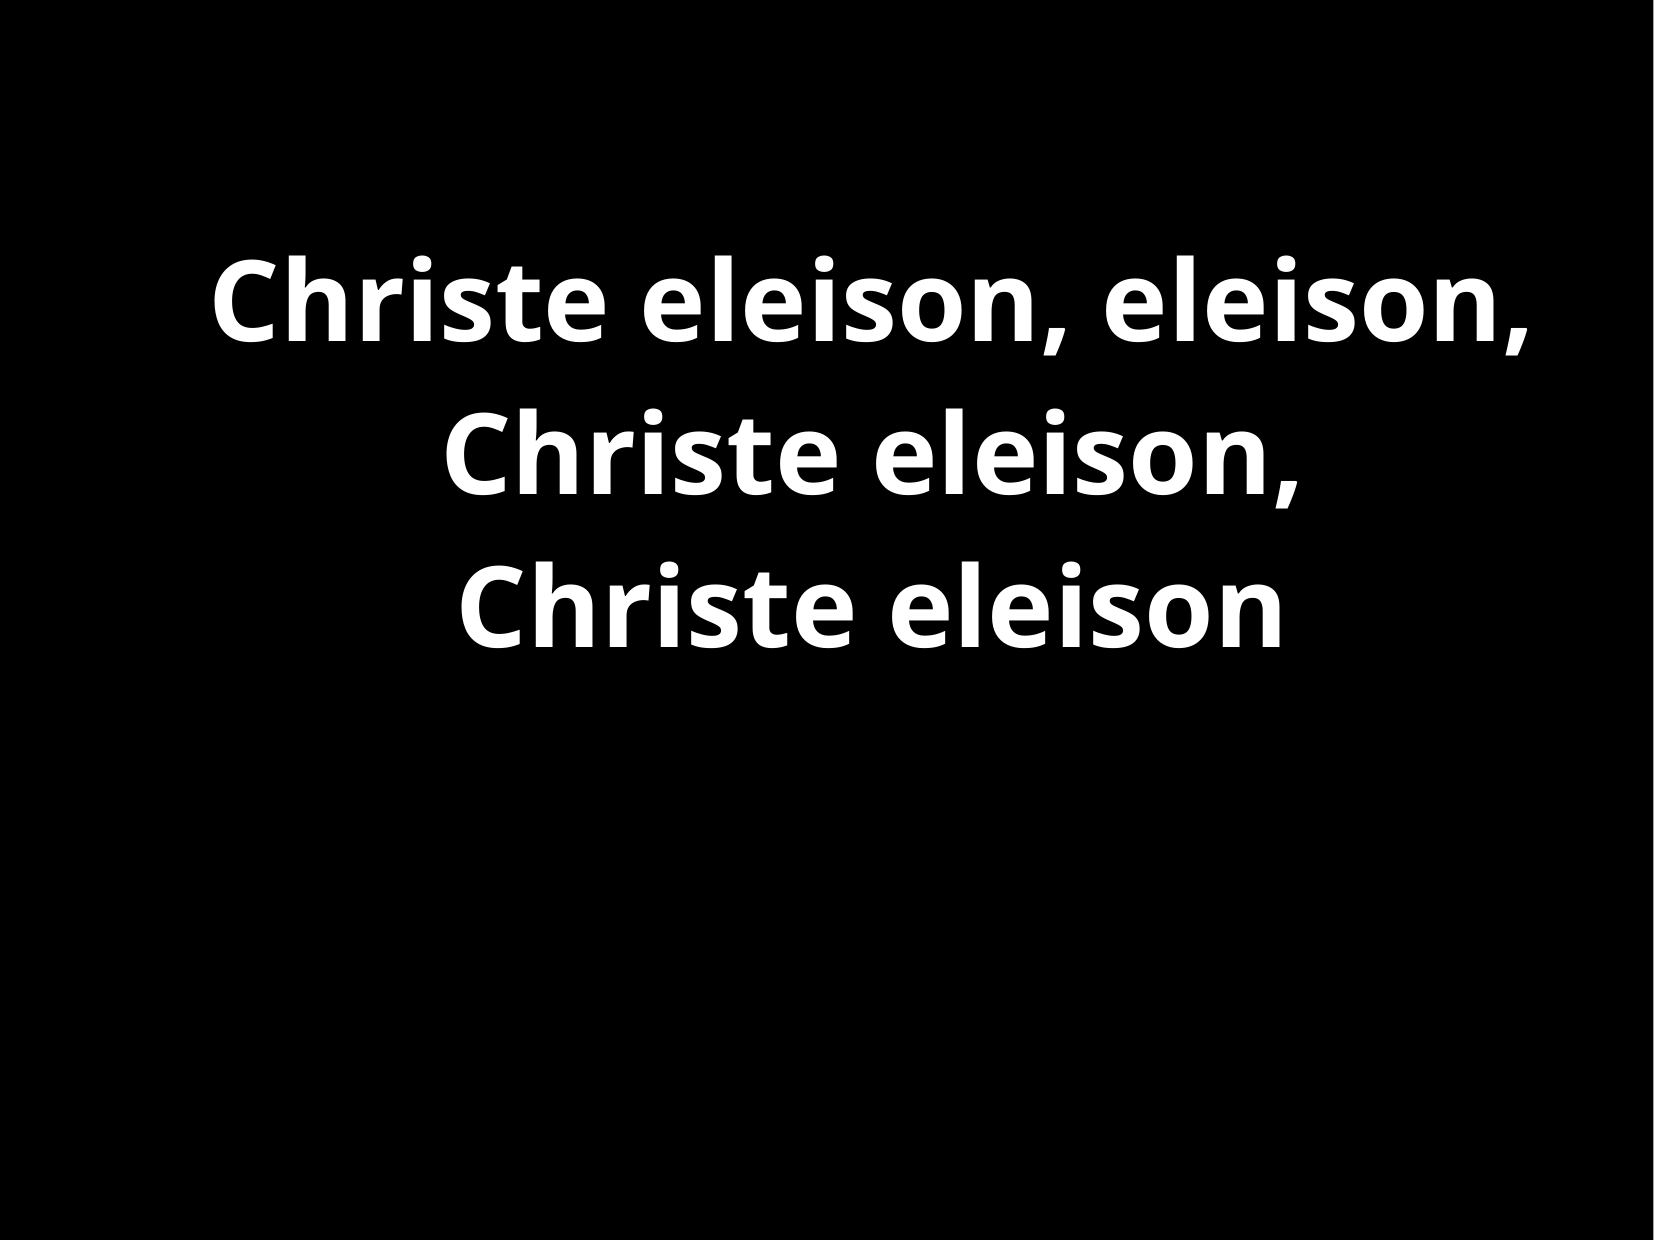

# Christe eleison, eleison, Christe eleison,
Christe eleison